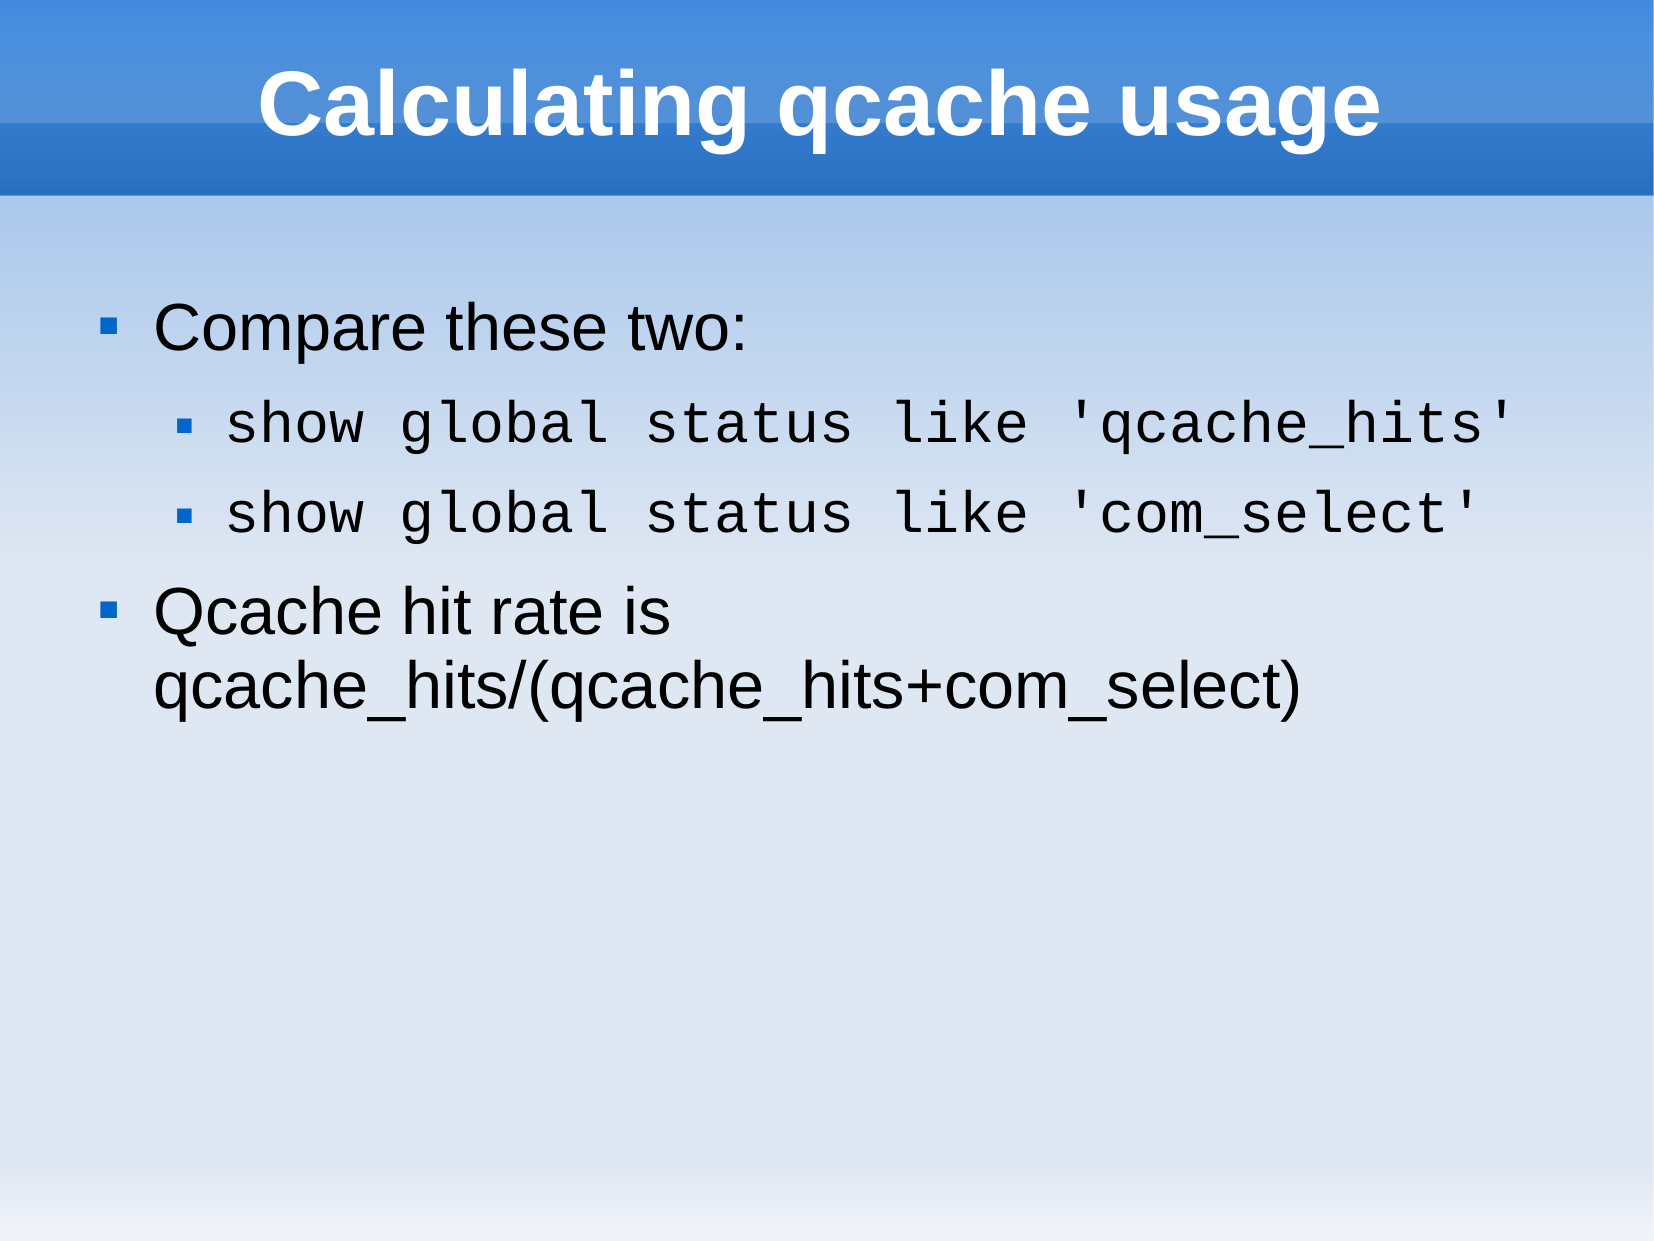

# Calculating qcache usage
Compare these two:
show global status like 'qcache_hits'
show global status like 'com_select'
Qcache hit rate is qcache_hits/(qcache_hits+com_select)